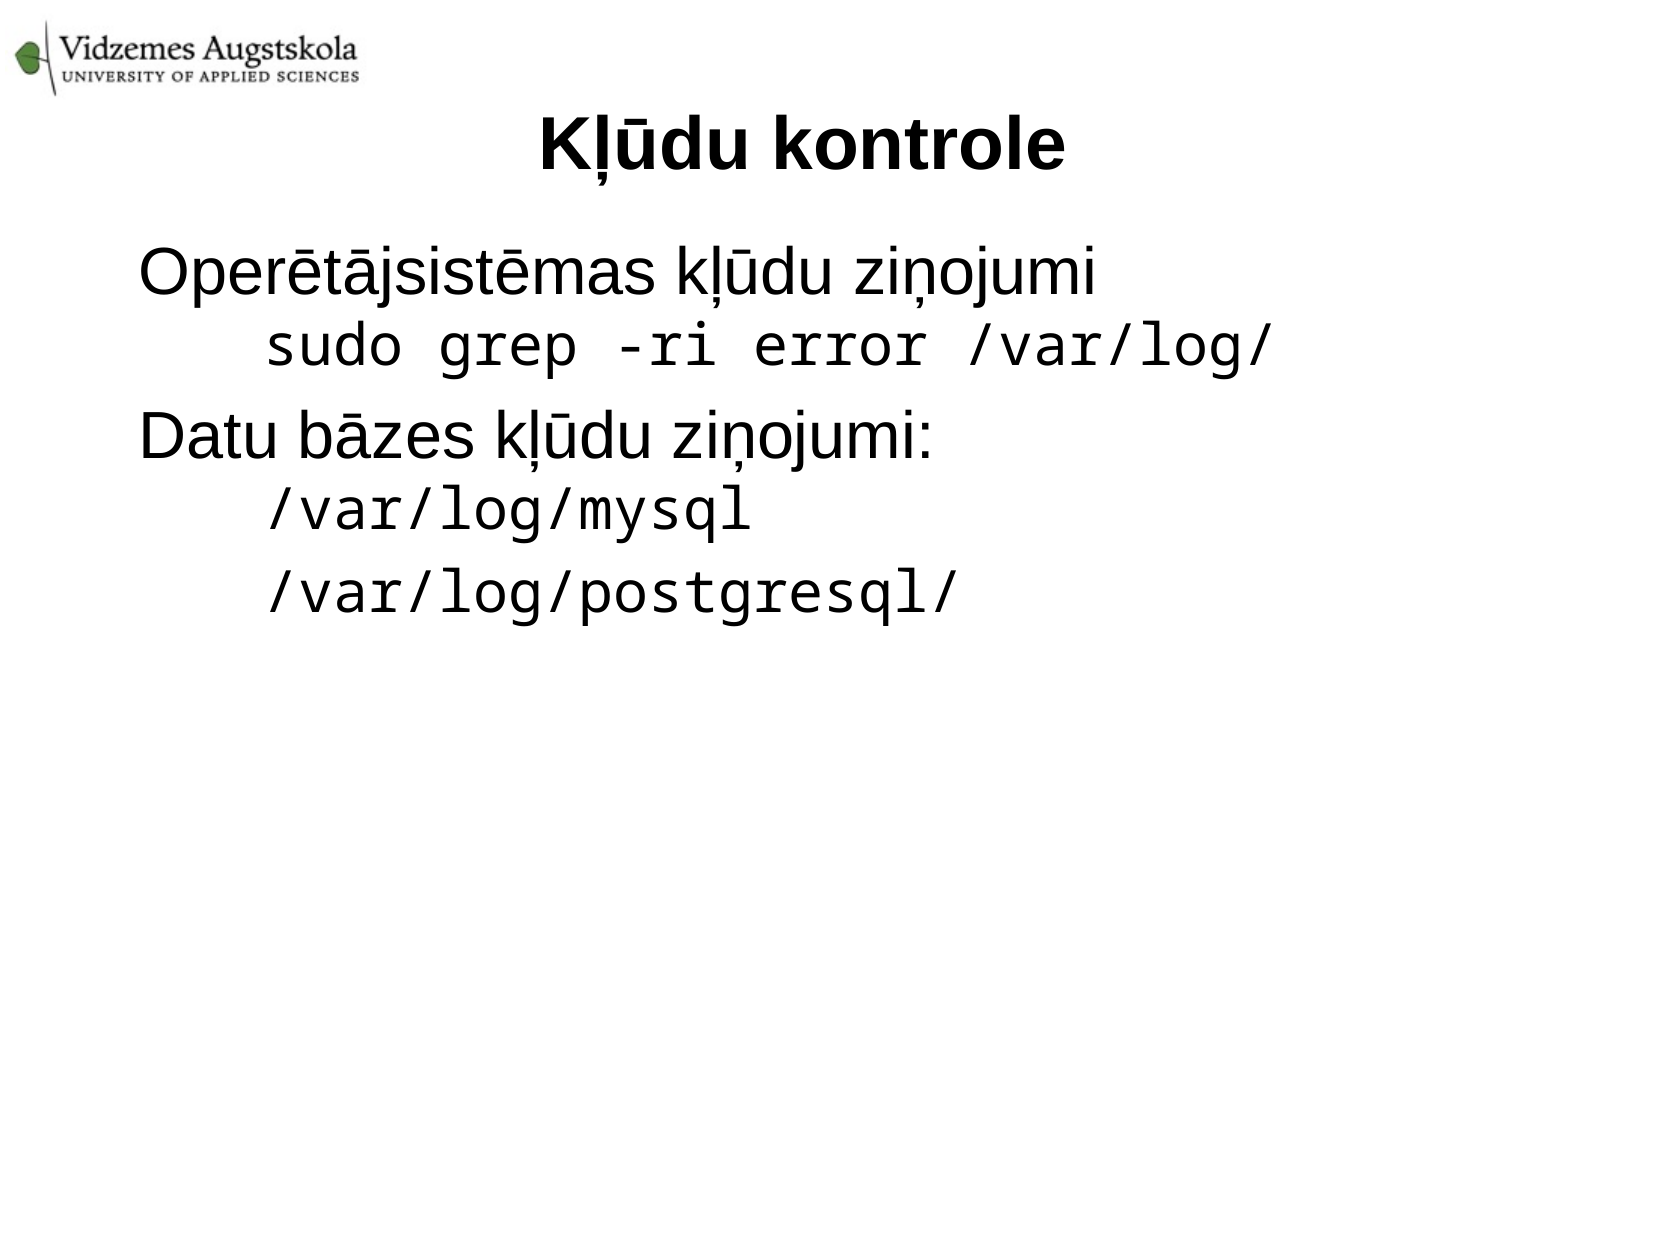

# Kļūdu kontrole
Operētājsistēmas kļūdu ziņojumi
sudo grep -ri error /var/log/
Datu bāzes kļūdu ziņojumi:
/var/log/mysql
/var/log/postgresql/